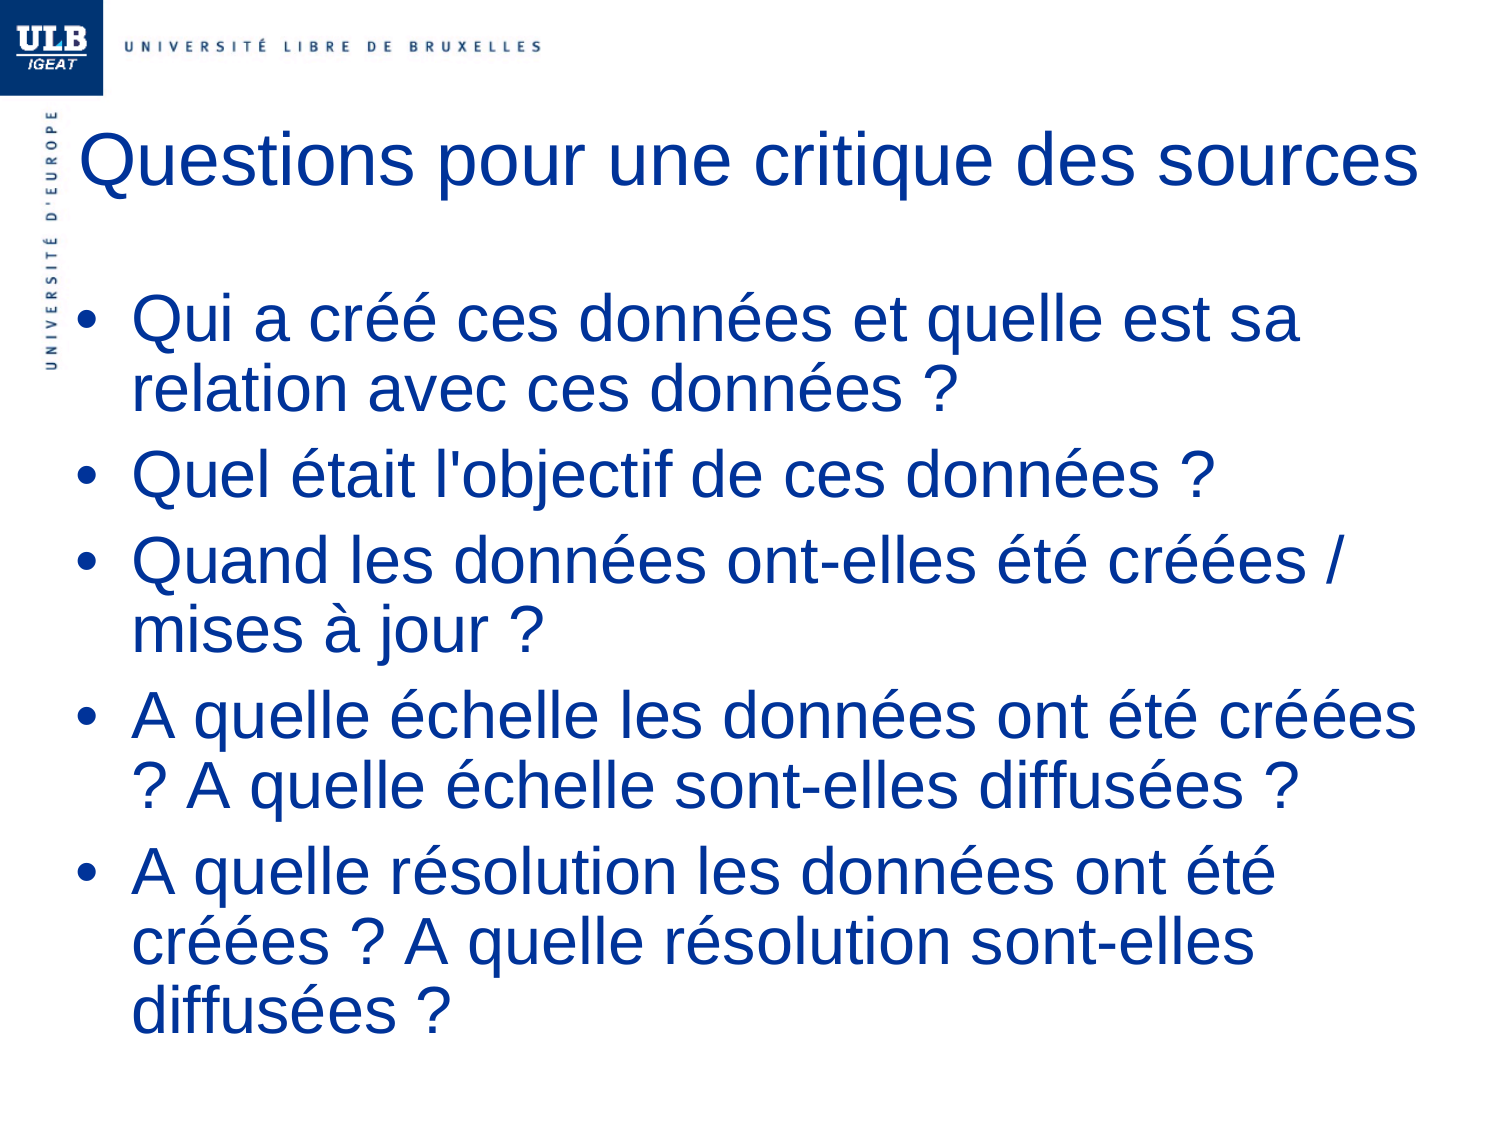

# Questions pour une critique des sources
Qui a créé ces données et quelle est sa relation avec ces données ?
Quel était l'objectif de ces données ?
Quand les données ont-elles été créées / mises à jour ?
A quelle échelle les données ont été créées ? A quelle échelle sont-elles diffusées ?
A quelle résolution les données ont été créées ? A quelle résolution sont-elles diffusées ?